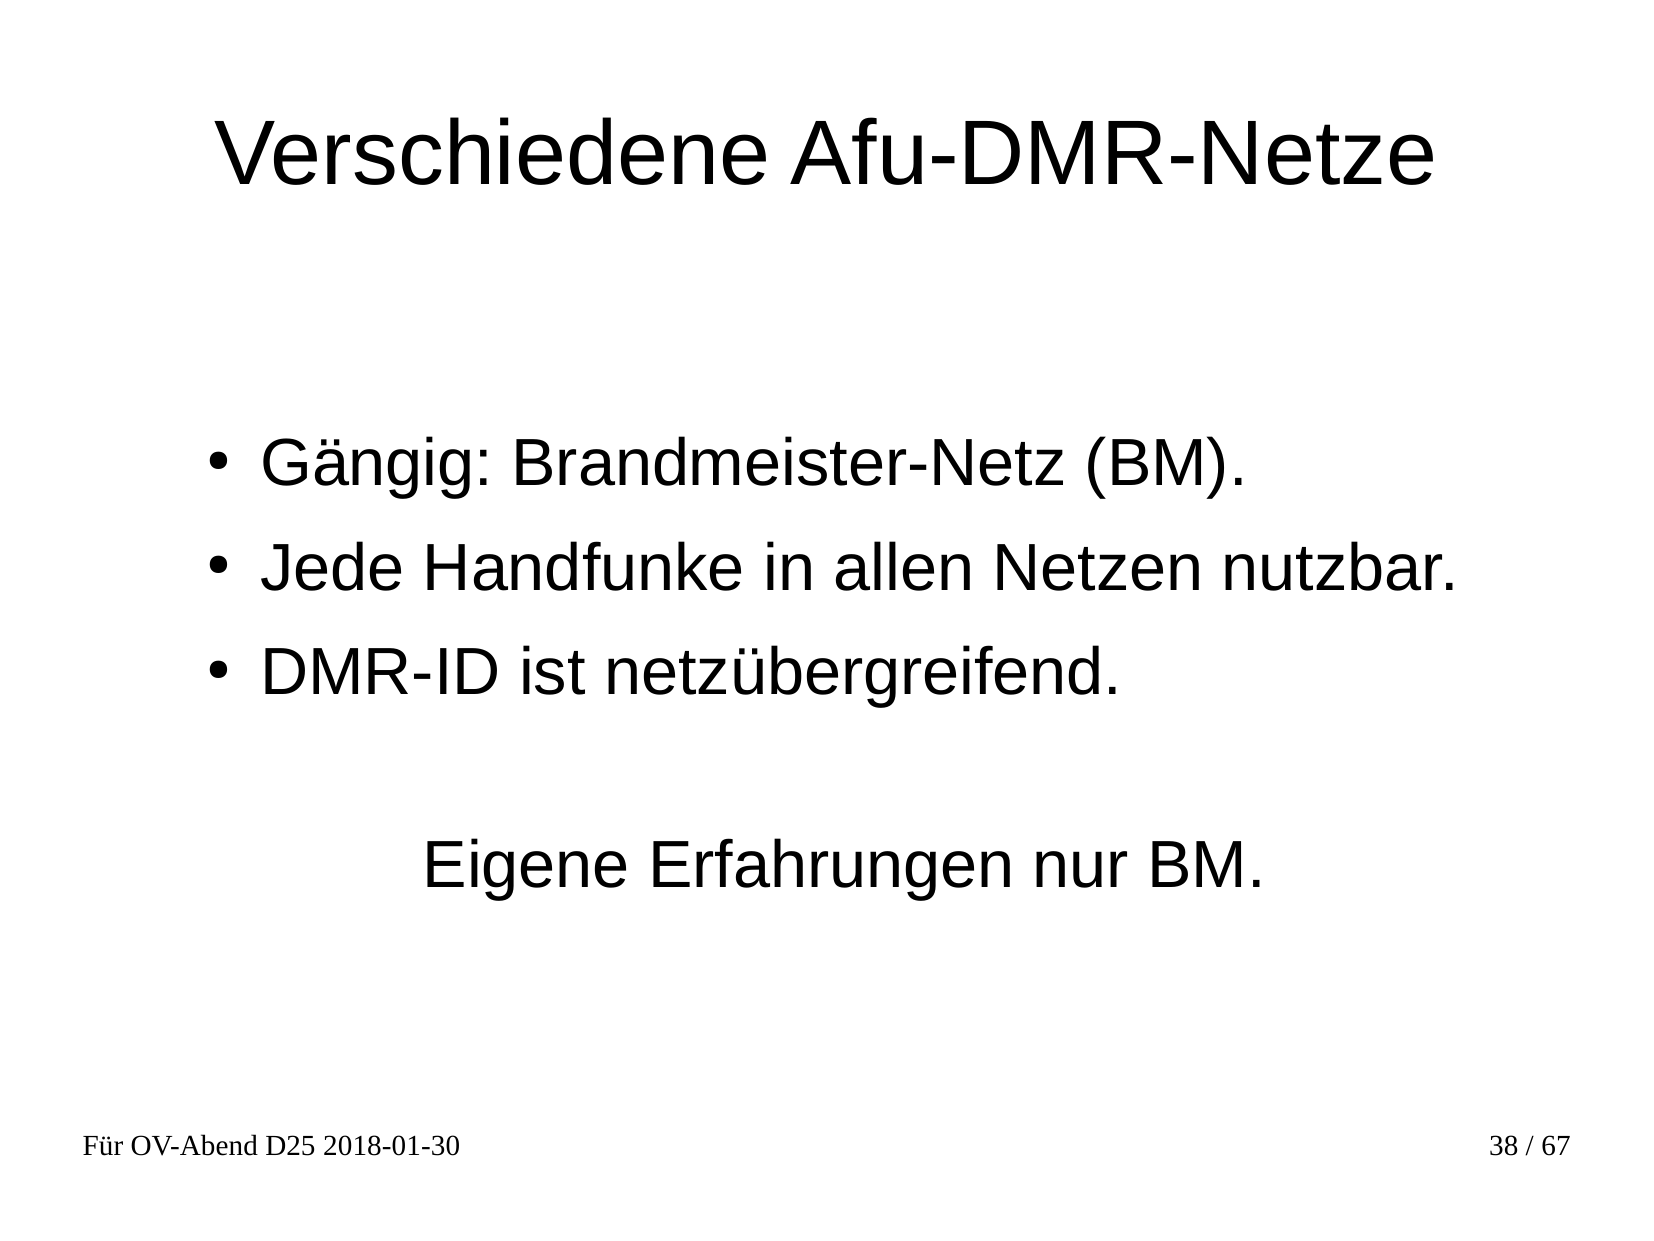

# Verschiedene Afu-DMR-Netze
Gängig: Brandmeister-Netz (BM).
Jede Handfunke in allen Netzen nutzbar.
DMR-ID ist netzübergreifend.
Eigene Erfahrungen nur BM.
38